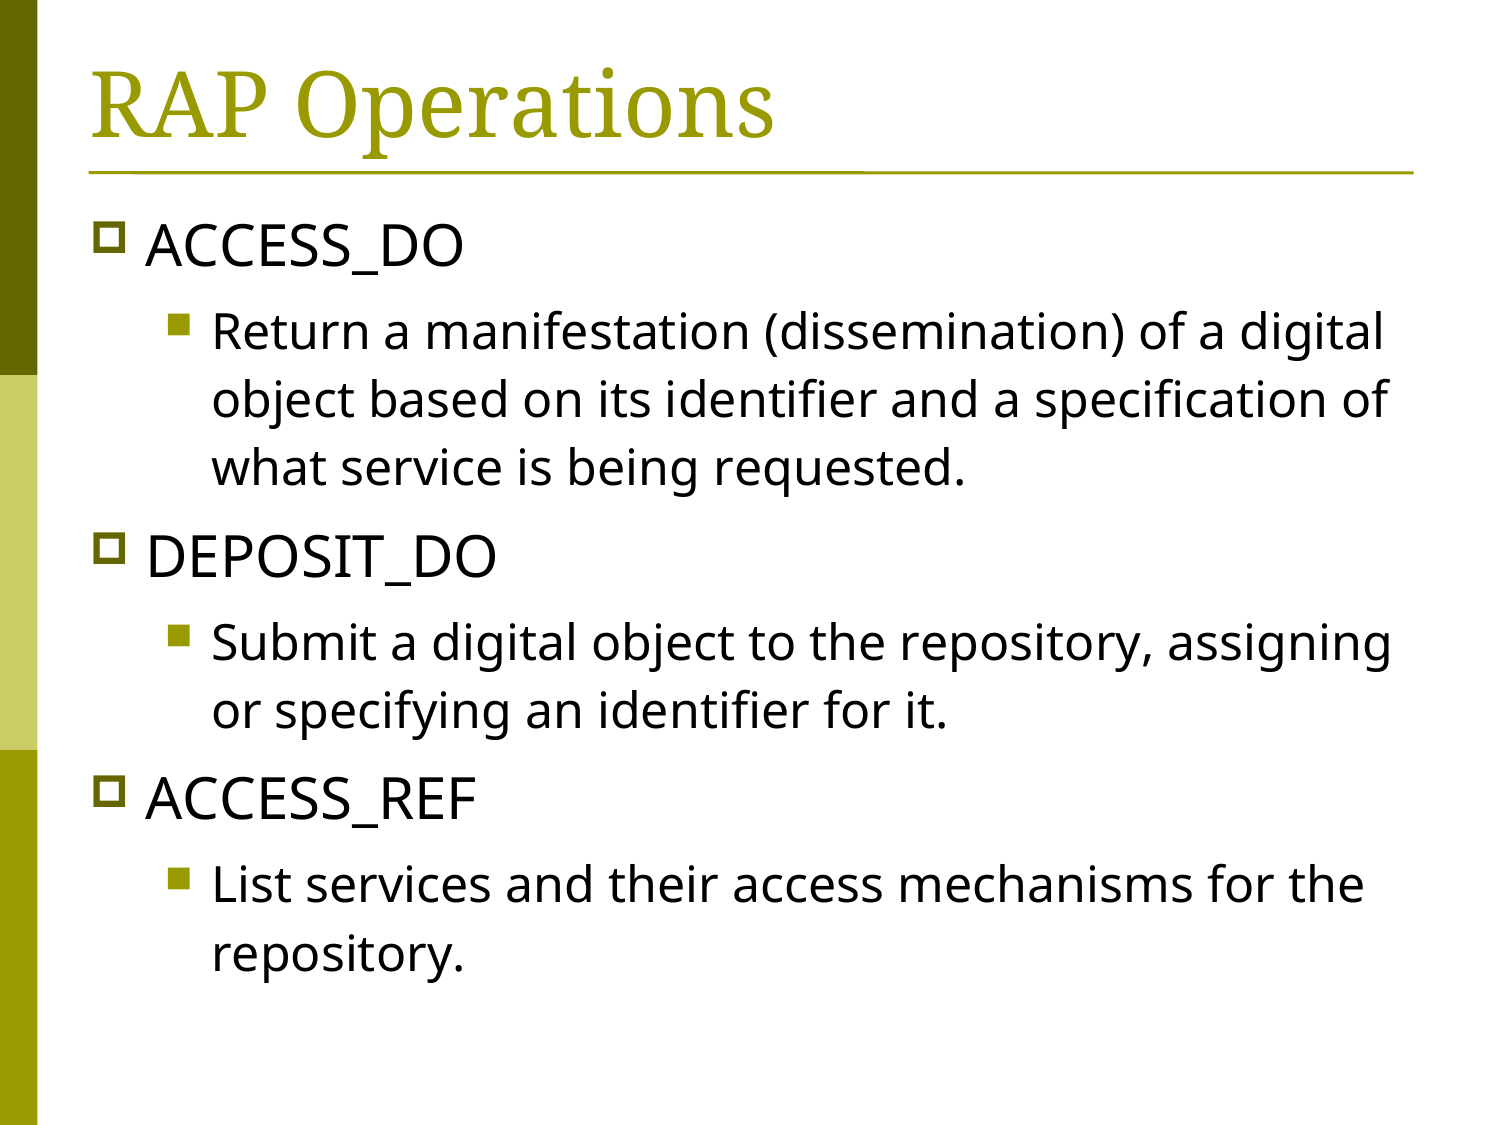

# RAP Operations
ACCESS_DO
Return a manifestation (dissemination) of a digital object based on its identifier and a specification of what service is being requested.
DEPOSIT_DO
Submit a digital object to the repository, assigning or specifying an identifier for it.
ACCESS_REF
List services and their access mechanisms for the repository.